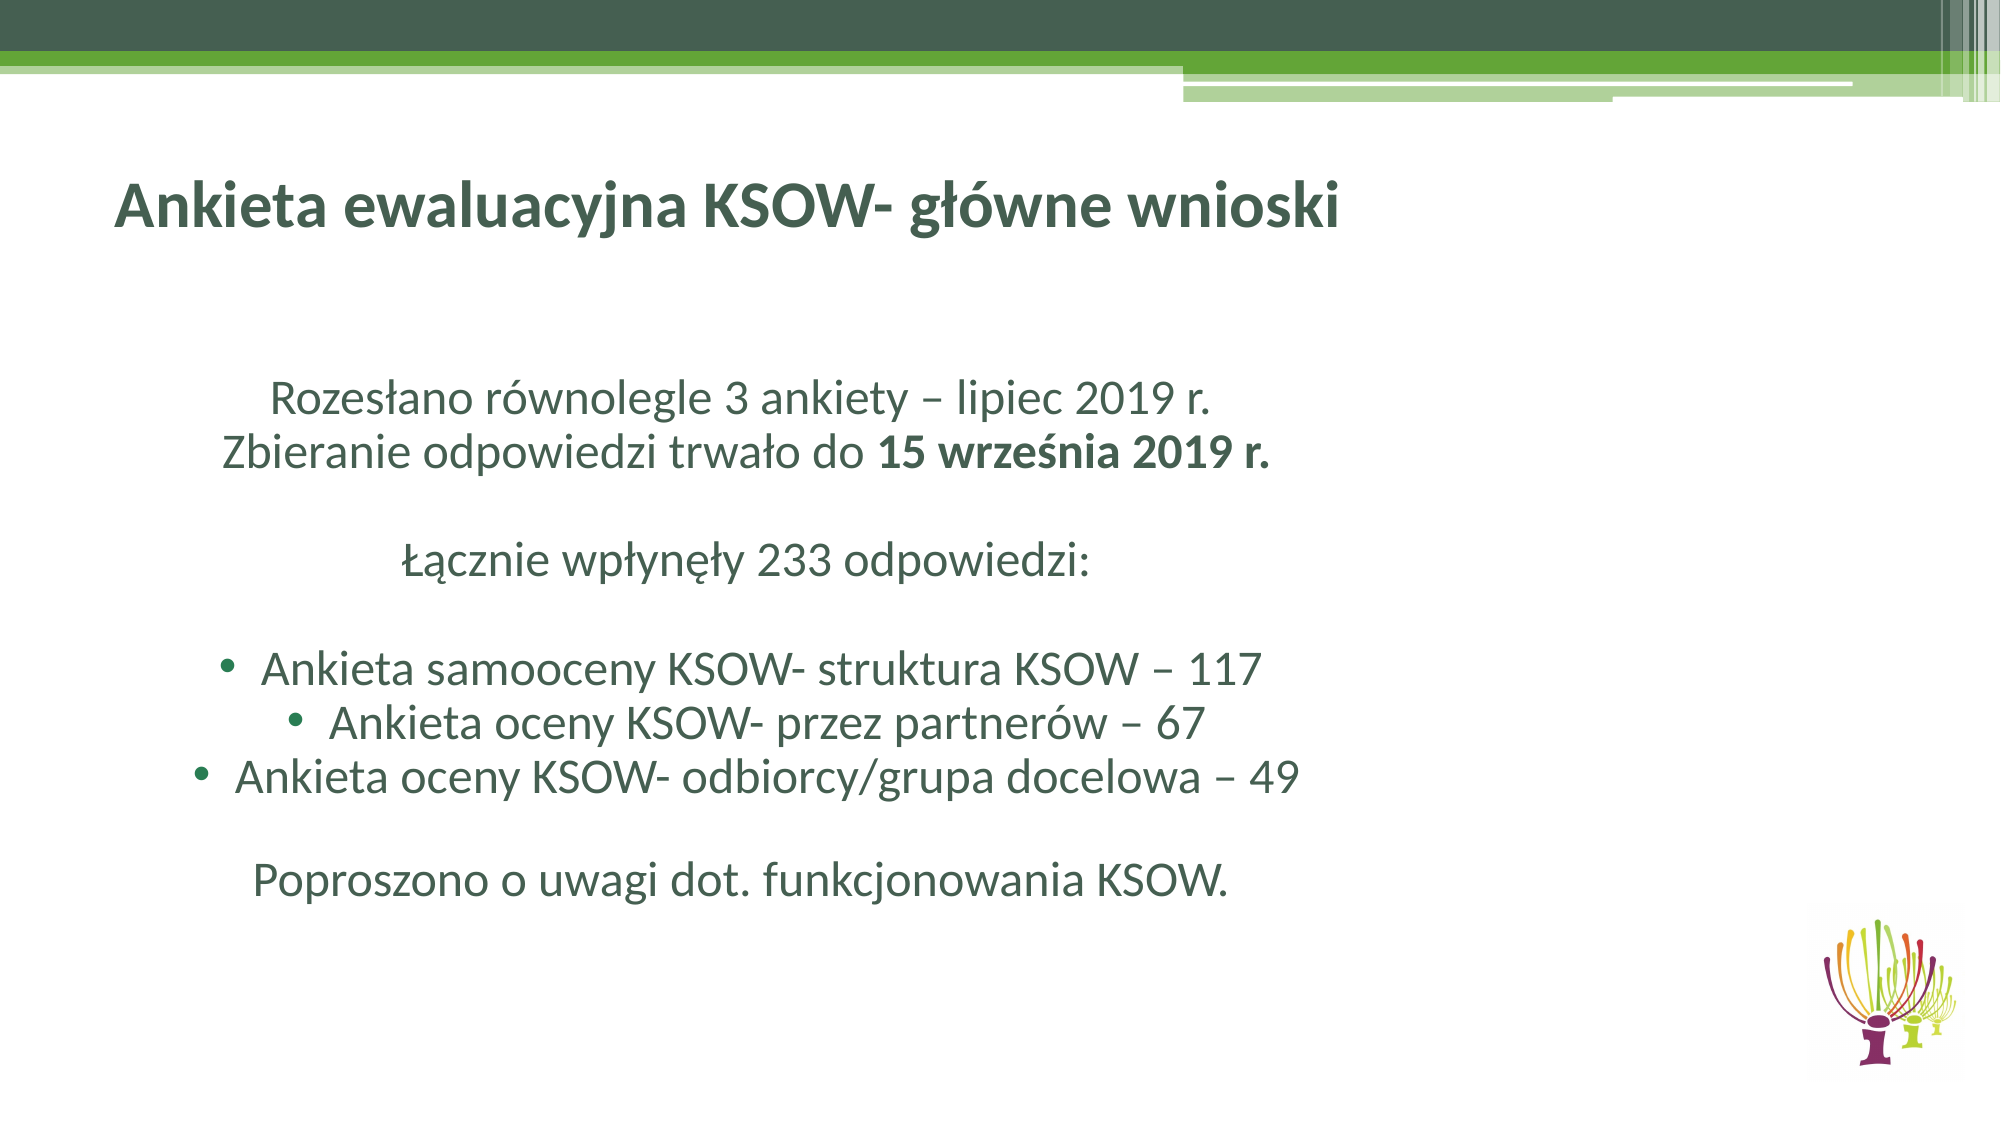

# Ankieta ewaluacyjna KSOW- główne wnioski
Rozesłano równolegle 3 ankiety – lipiec 2019 r.
Zbieranie odpowiedzi trwało do 15 września 2019 r.
Łącznie wpłynęły 233 odpowiedzi:
Ankieta samooceny KSOW- struktura KSOW – 117
Ankieta oceny KSOW- przez partnerów – 67
Ankieta oceny KSOW- odbiorcy/grupa docelowa – 49
Poproszono o uwagi dot. funkcjonowania KSOW.